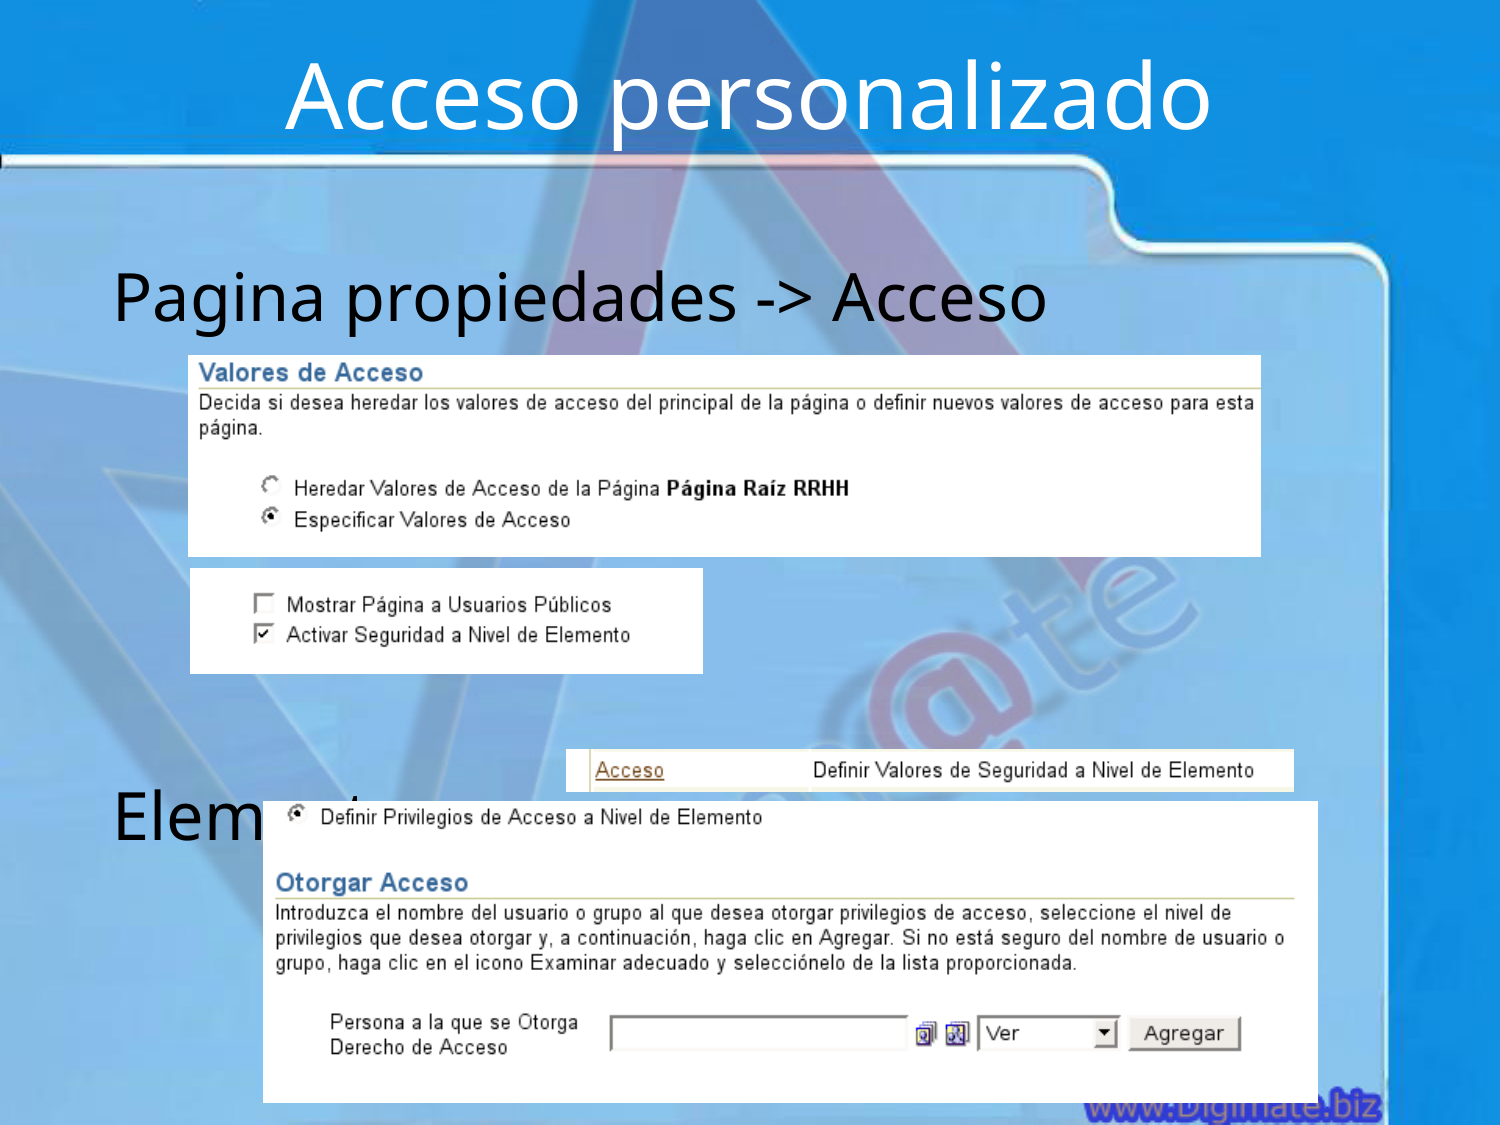

# Acceso personalizado
Pagina propiedades -> Acceso
Elemento